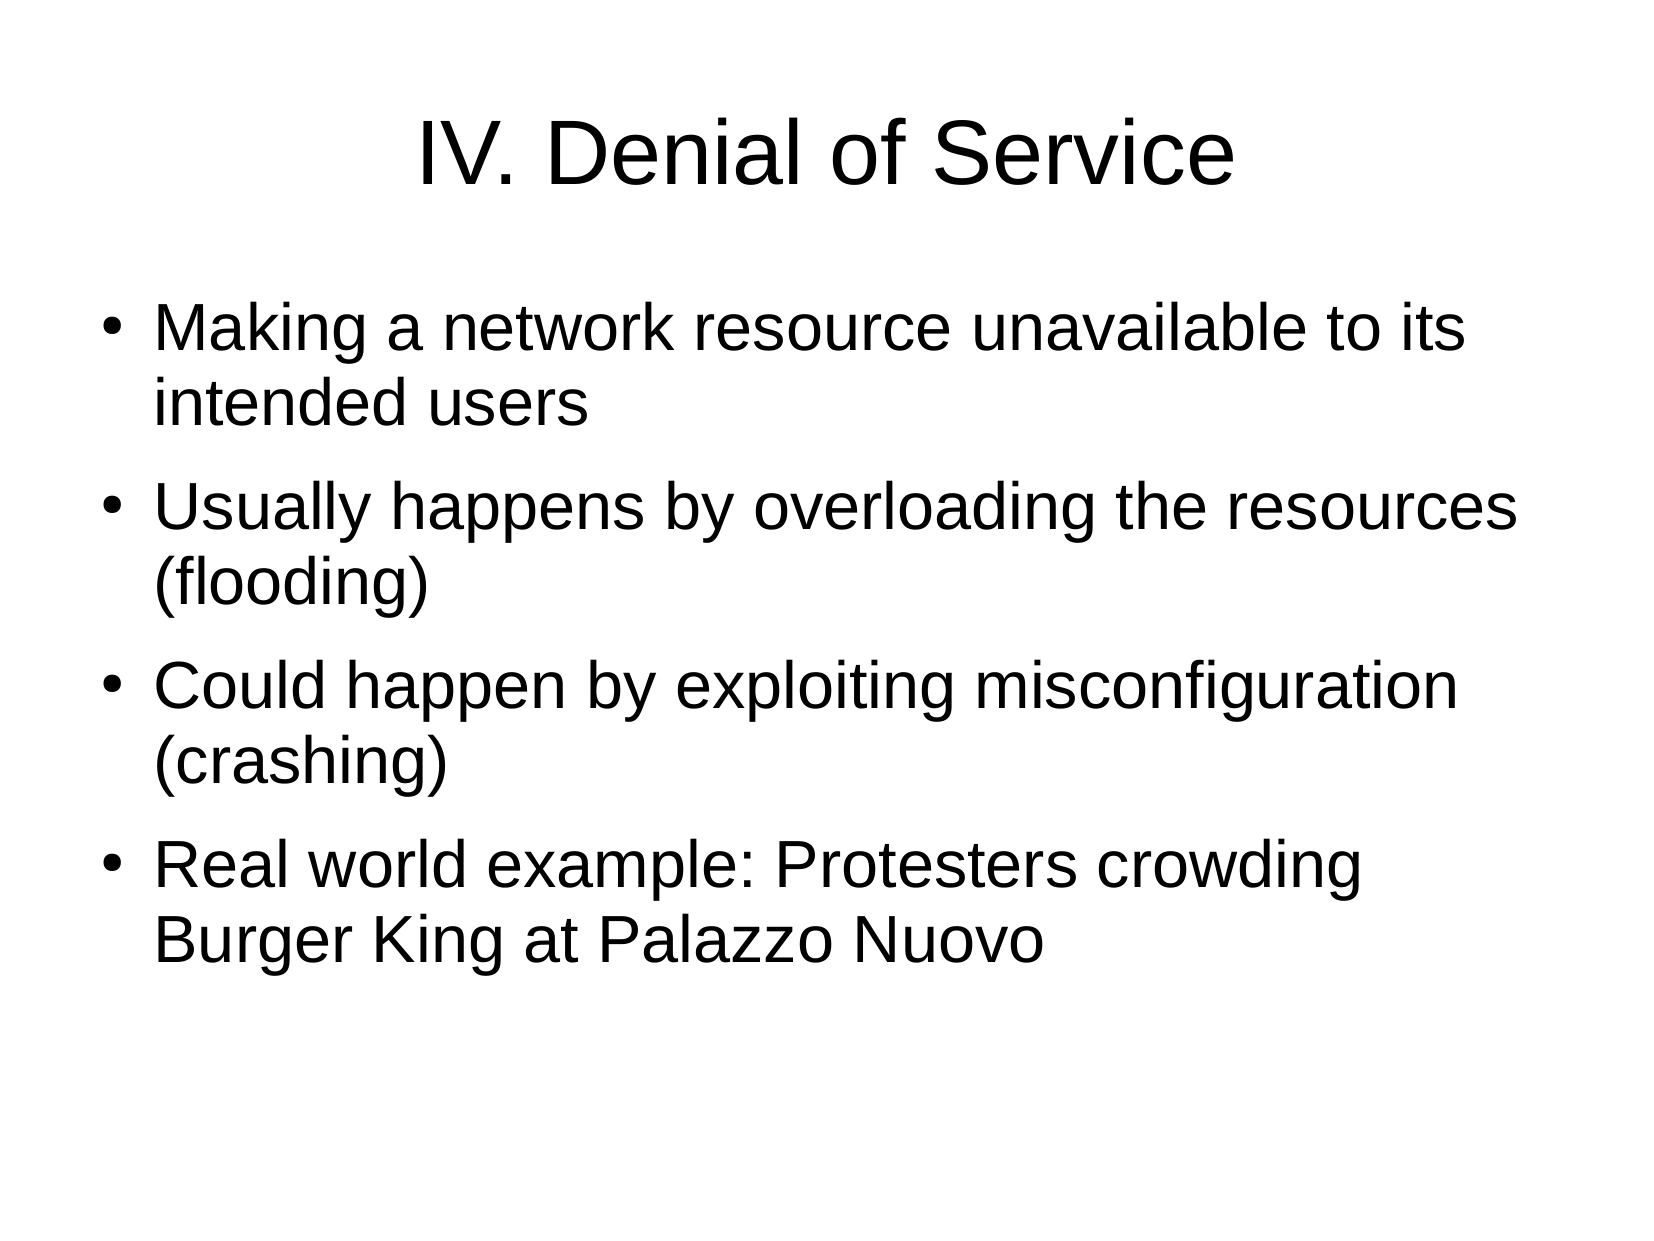

# IV. Denial of Service
Making a network resource unavailable to its intended users
Usually happens by overloading the resources (flooding)
Could happen by exploiting misconfiguration (crashing)
Real world example: Protesters crowding Burger King at Palazzo Nuovo